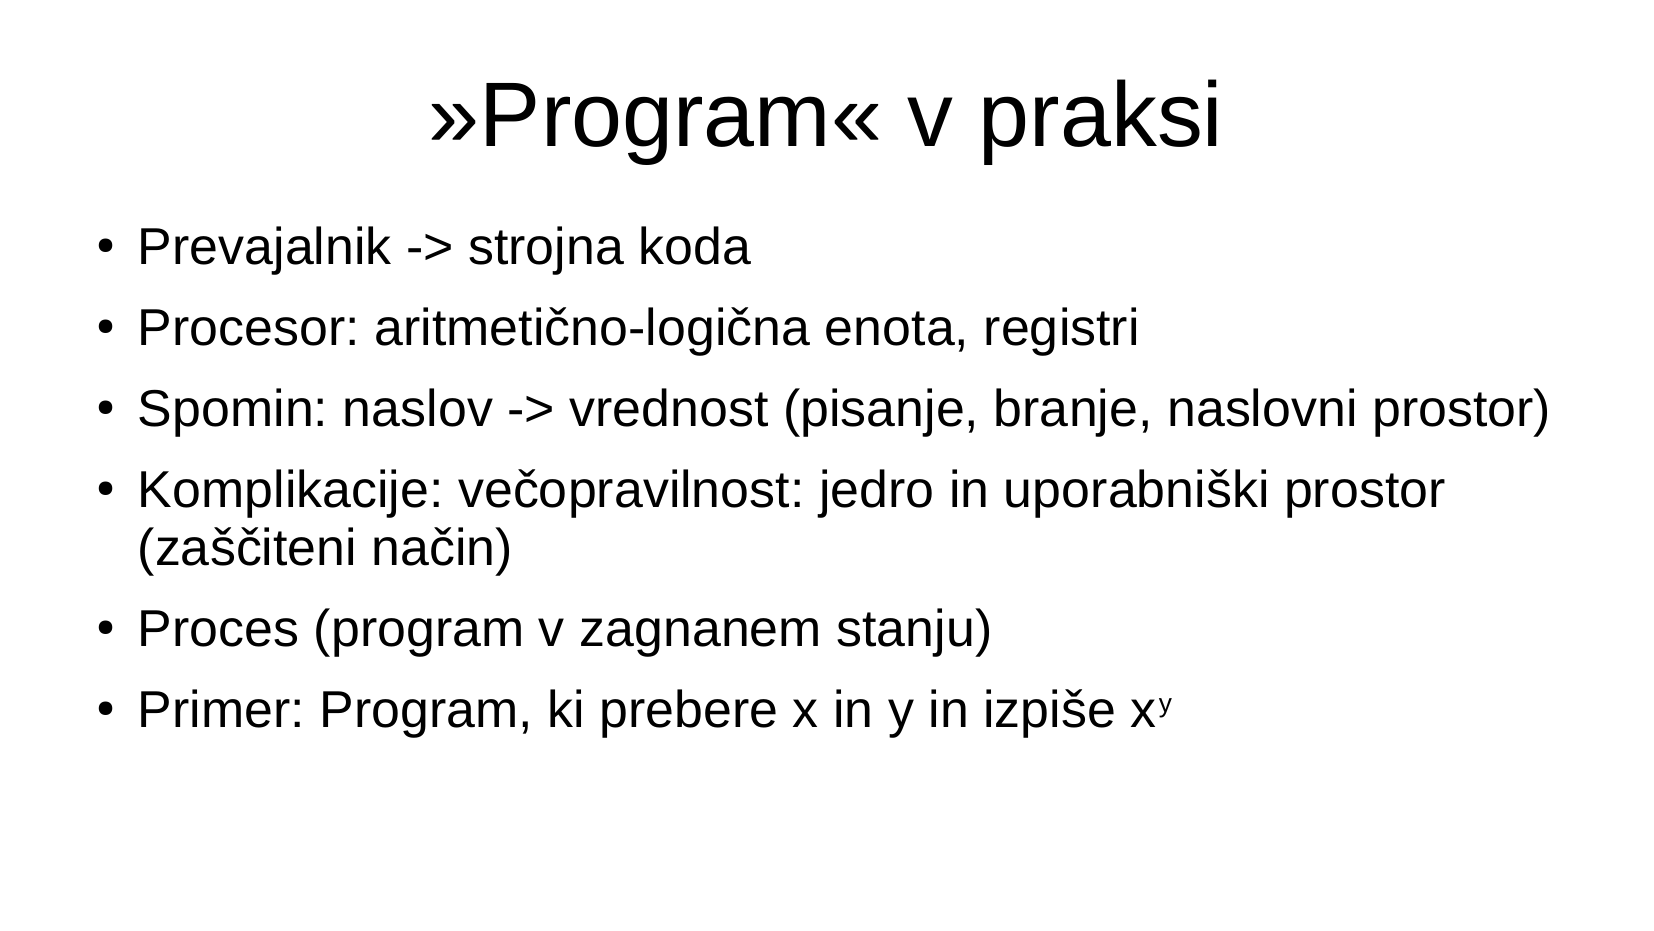

# »Program« v praksi
Prevajalnik -> strojna koda
Procesor: aritmetično-logična enota, registri
Spomin: naslov -> vrednost (pisanje, branje, naslovni prostor)
Komplikacije: večopravilnost: jedro in uporabniški prostor (zaščiteni način)
Proces (program v zagnanem stanju)
Primer: Program, ki prebere x in y in izpiše xy